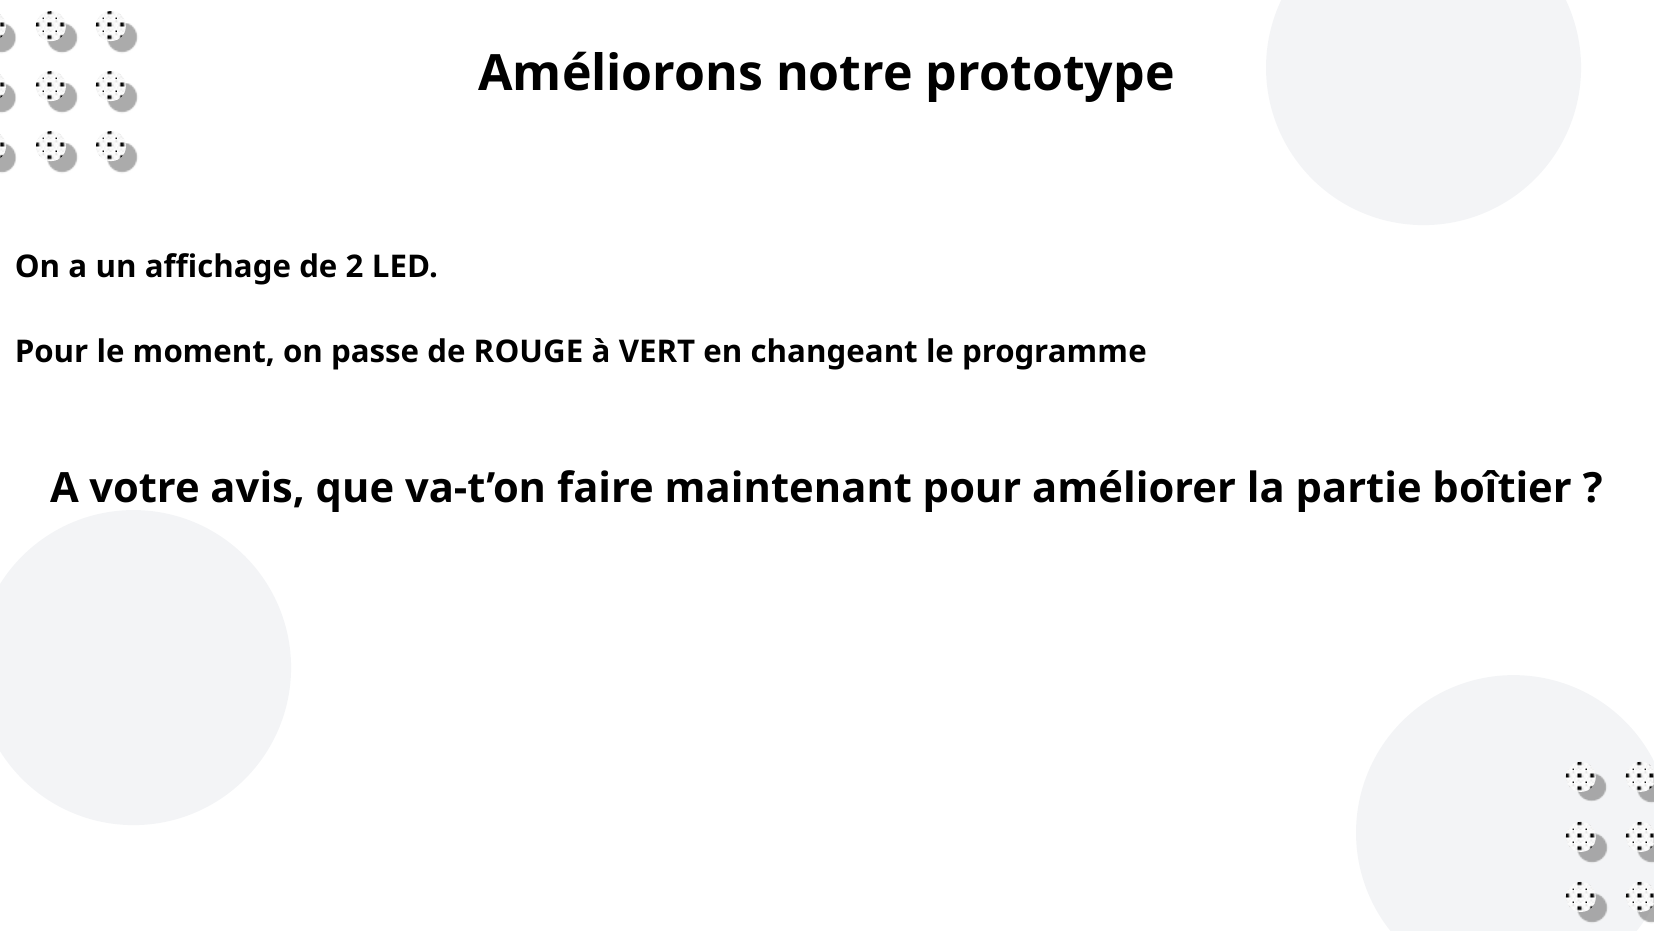

Améliorons notre prototype
On a un affichage de 2 LED.
Pour le moment, on passe de ROUGE à VERT en changeant le programme
A votre avis, que va-t’on faire maintenant pour améliorer la partie boîtier ?